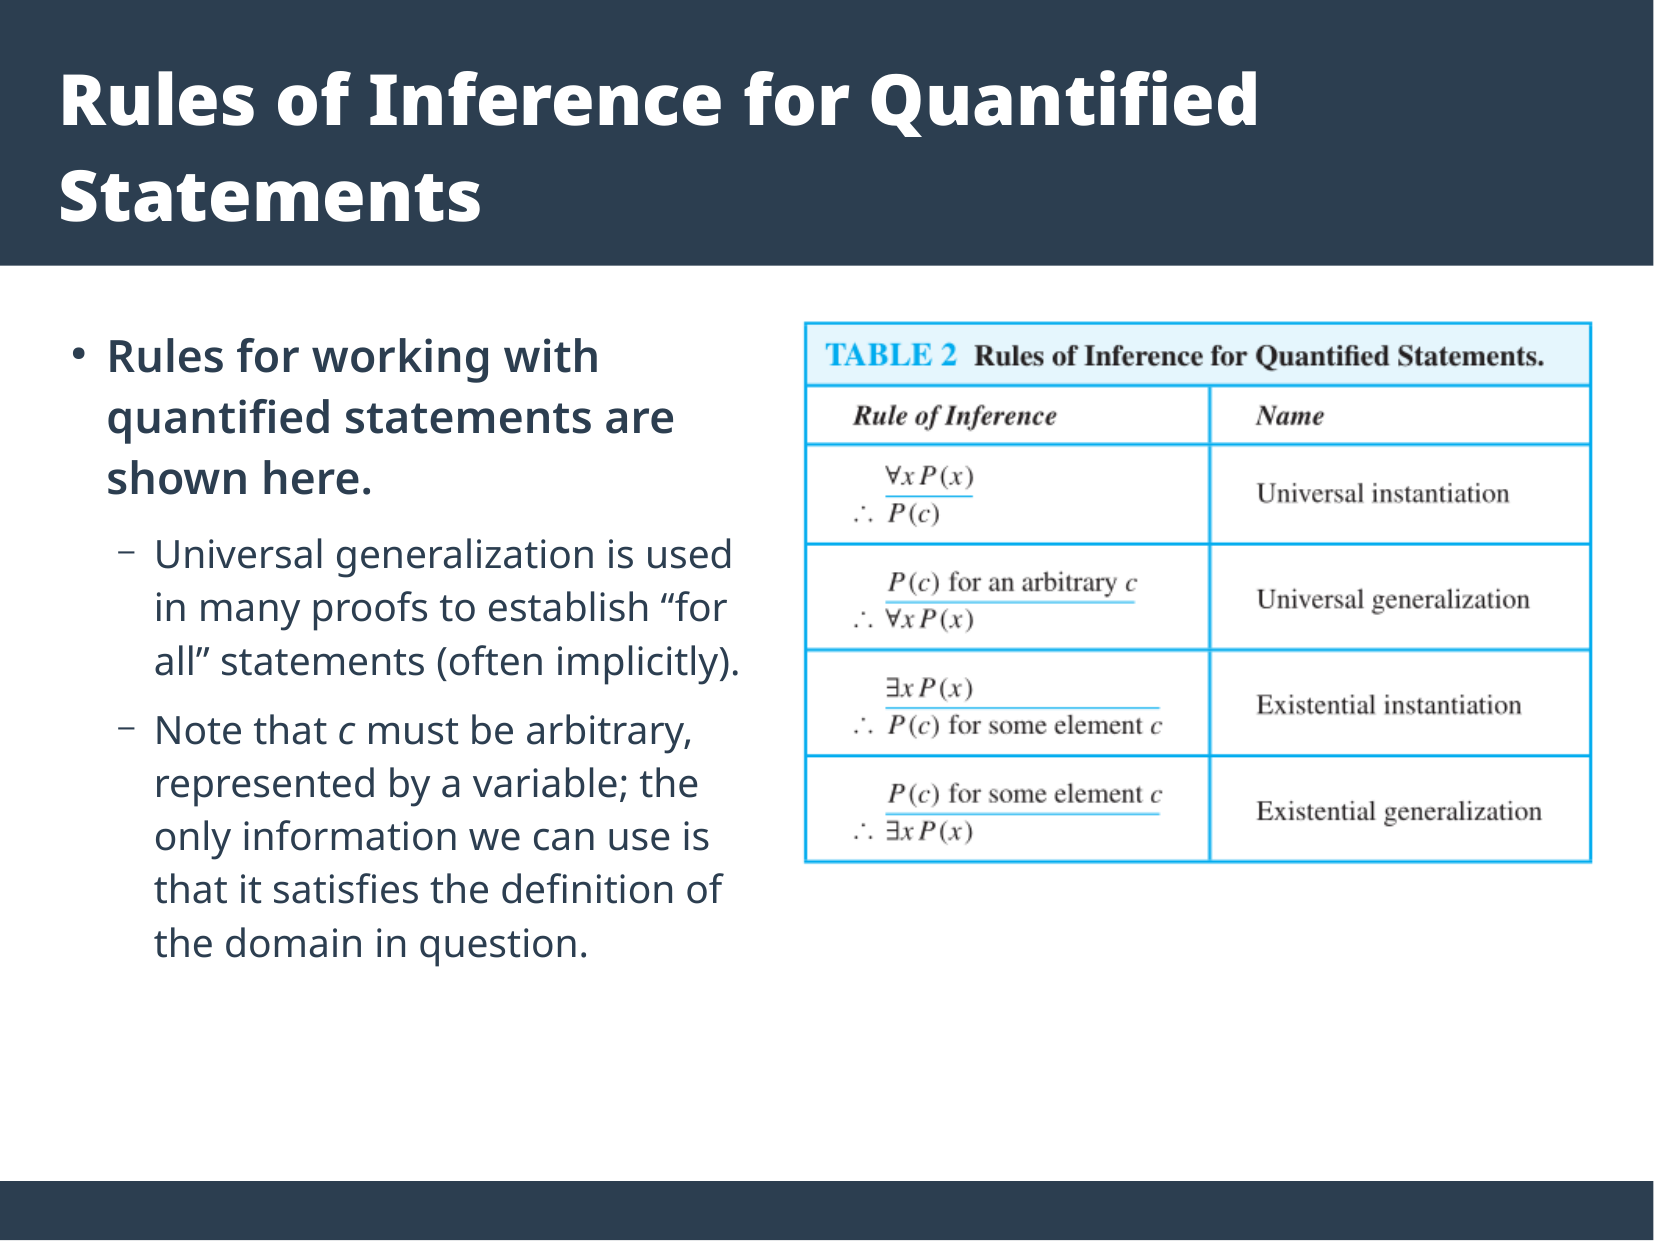

# Rules of Inference for Quantified Statements
Rules for working with quantified statements are shown here.
Universal generalization is used in many proofs to establish “for all” statements (often implicitly).
Note that c must be arbitrary, represented by a variable; the only information we can use is that it satisfies the definition of the domain in question.